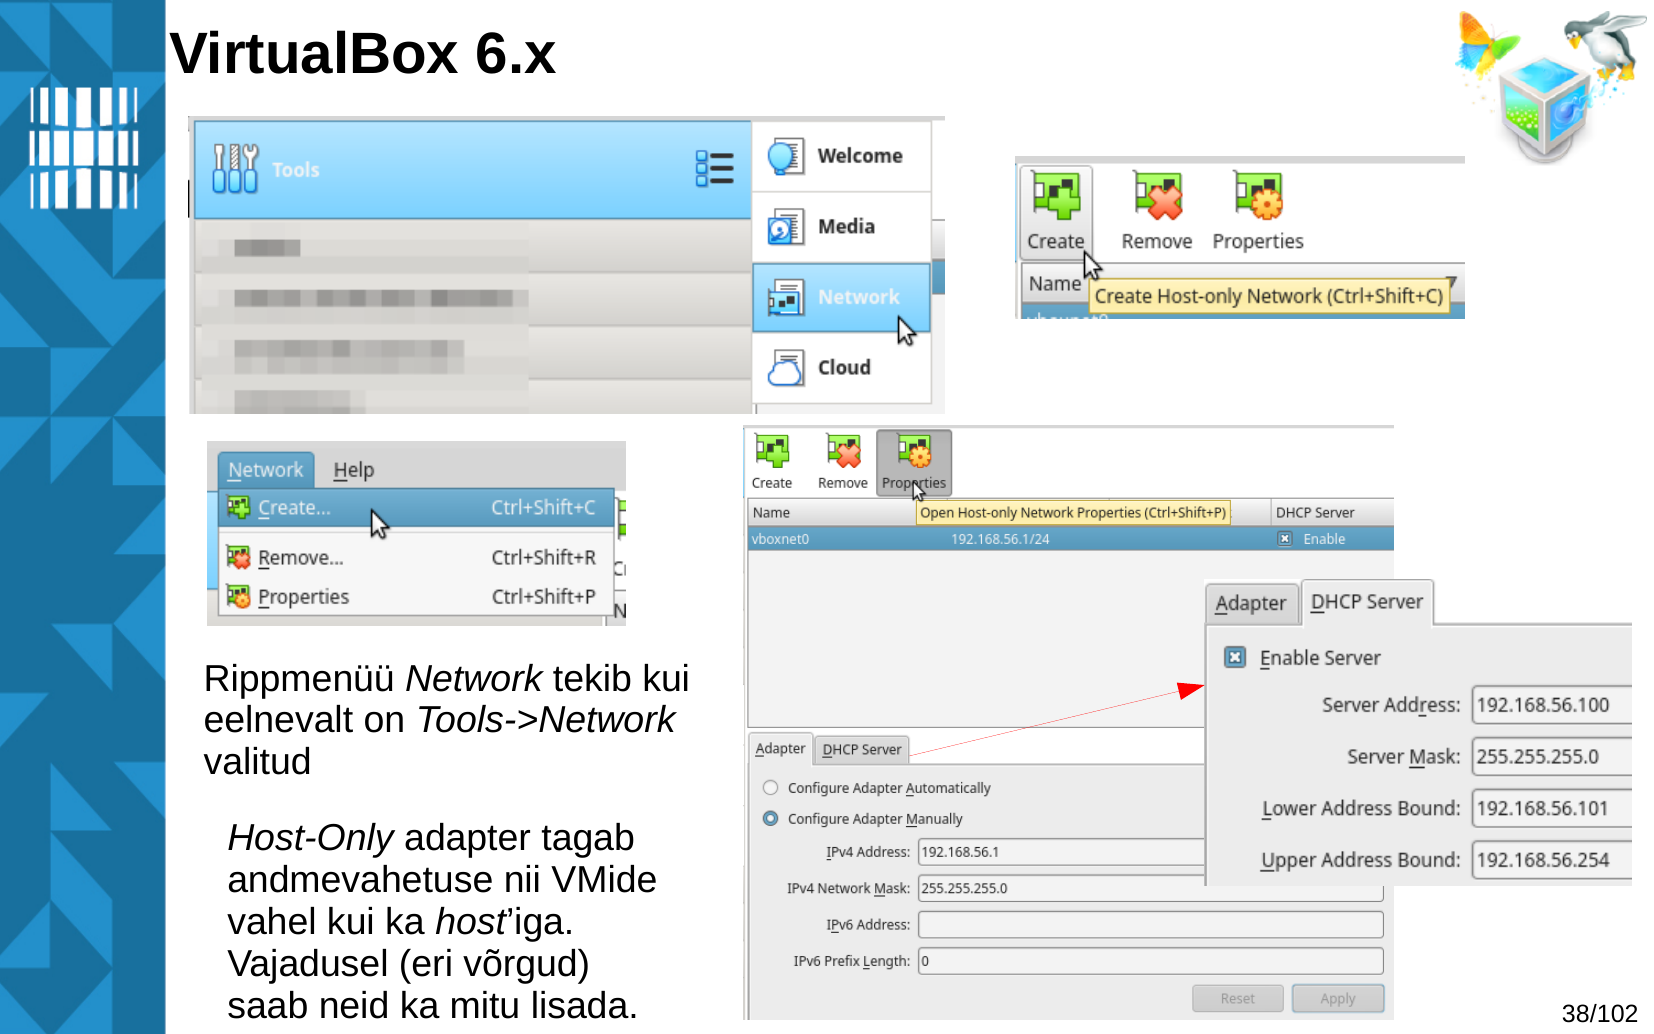

# VirtualBox 6.x
Rippmenüü Network tekib kui eelnevalt on Tools->Network valitud
Host-Only adapter tagab andmevahetuse nii VMide vahel kui ka host’iga. Vajadusel (eri võrgud) saab neid ka mitu lisada.